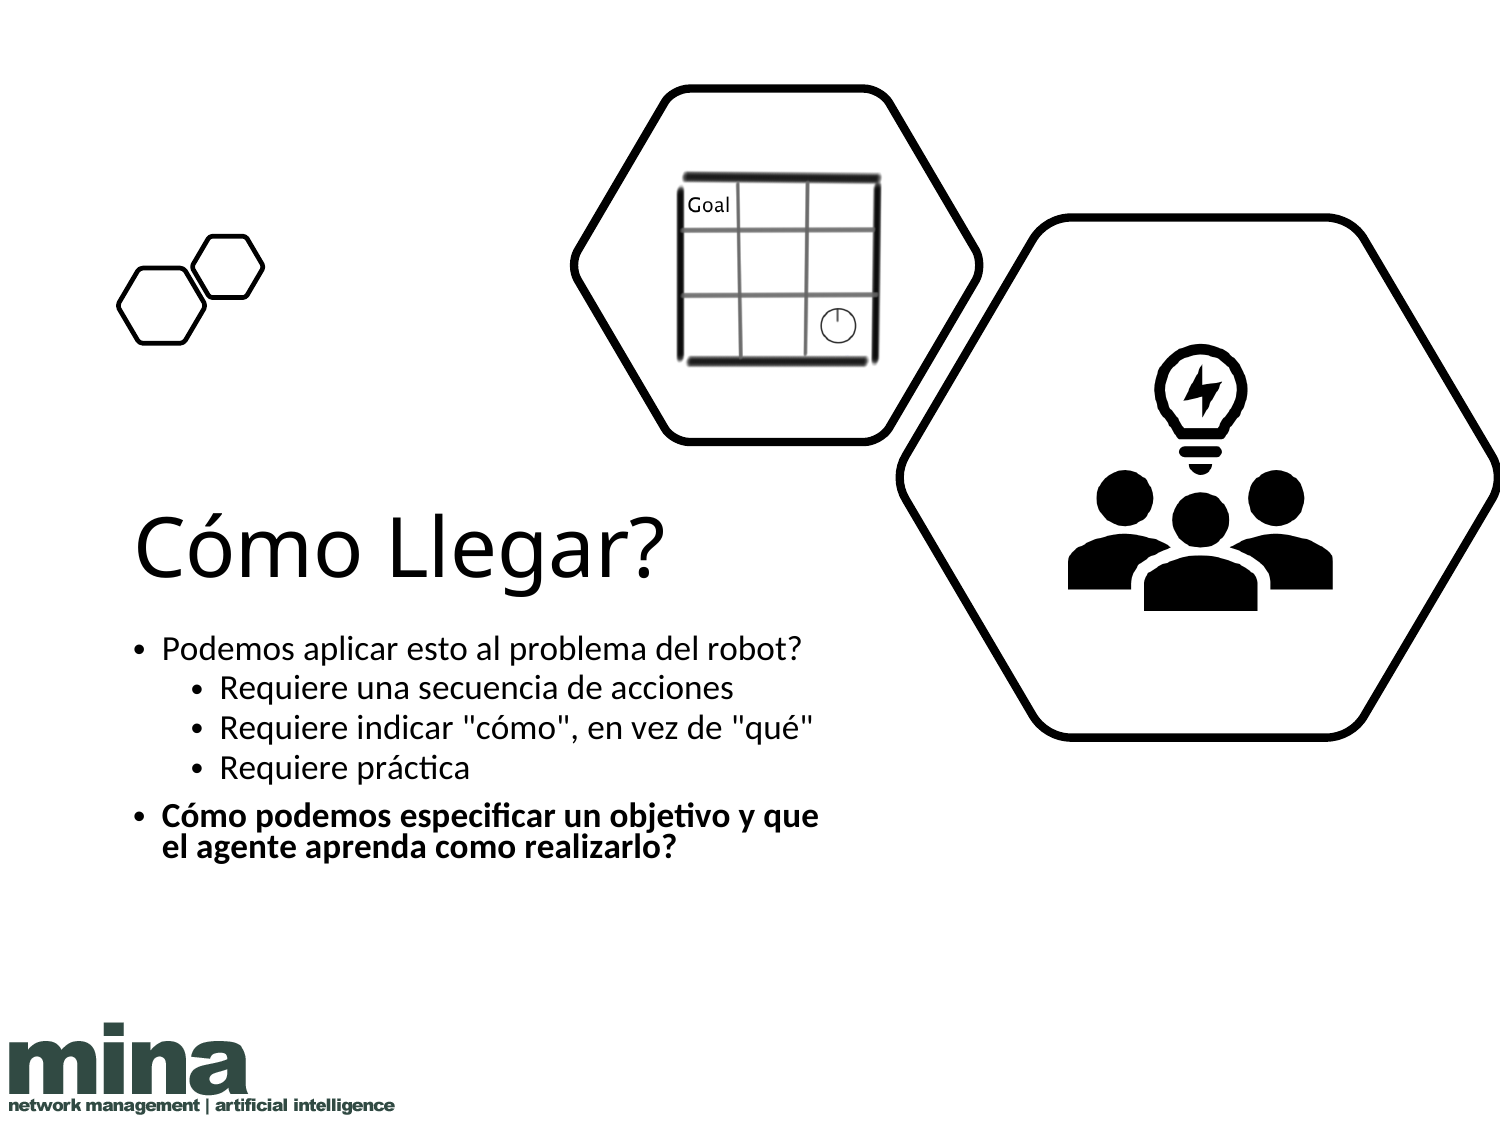

# Cómo Llegar?
Podemos aplicar esto al problema del robot?
Requiere una secuencia de acciones
Requiere indicar "cómo", en vez de "qué"
Requiere práctica
Cómo podemos especificar un objetivo y que el agente aprenda como realizarlo?